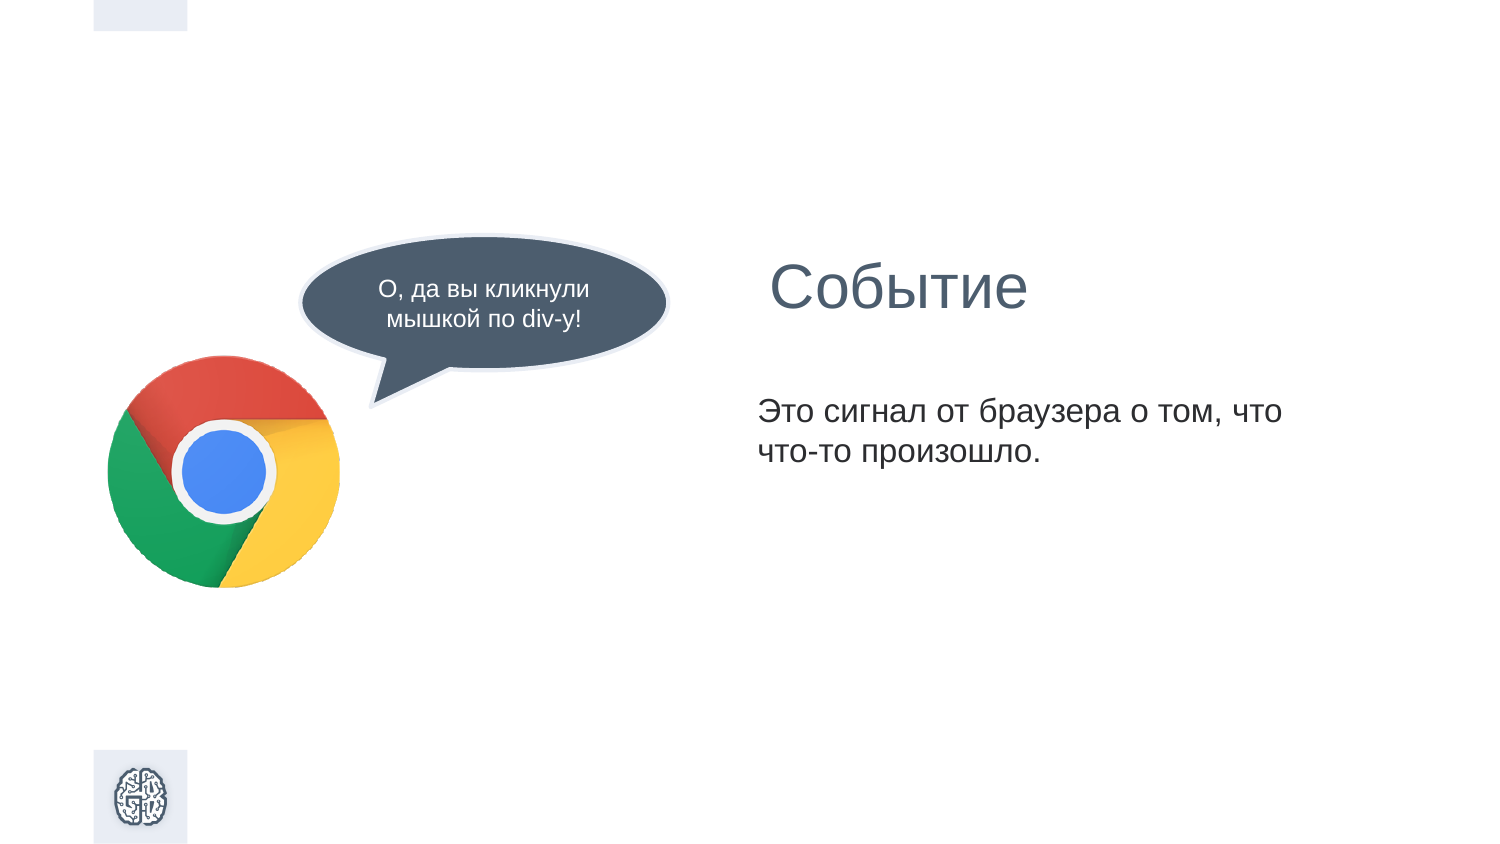

# Событие
О, да вы кликнули мышкой по div-у!
Это сигнал от браузера о том, что что-то произошло.